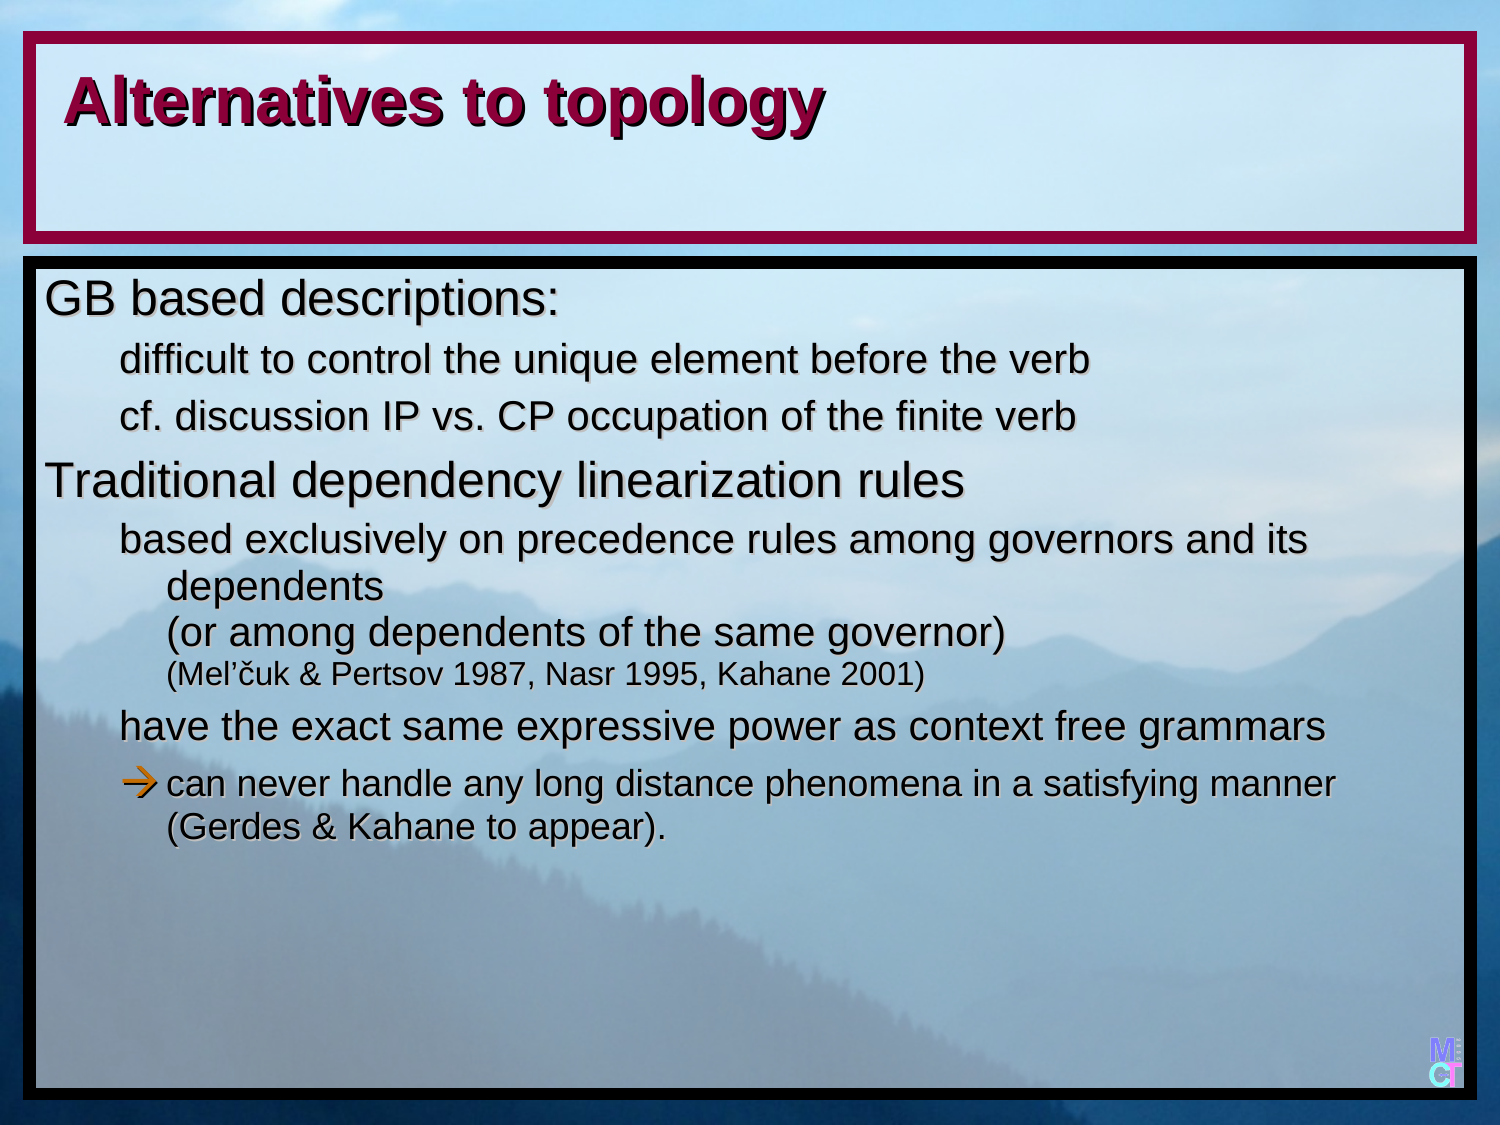

# Alternatives to topology
GB based descriptions:
difficult to control the unique element before the verb
cf. discussion IP vs. CP occupation of the finite verb
Traditional dependency linearization rules
based exclusively on precedence rules among governors and its dependents
(or among dependents of the same governor)
(Mel’čuk & Pertsov 1987, Nasr 1995, Kahane 2001)
have the exact same expressive power as context free grammars
	can never handle any long distance phenomena in a satisfying manner (Gerdes & Kahane to appear).